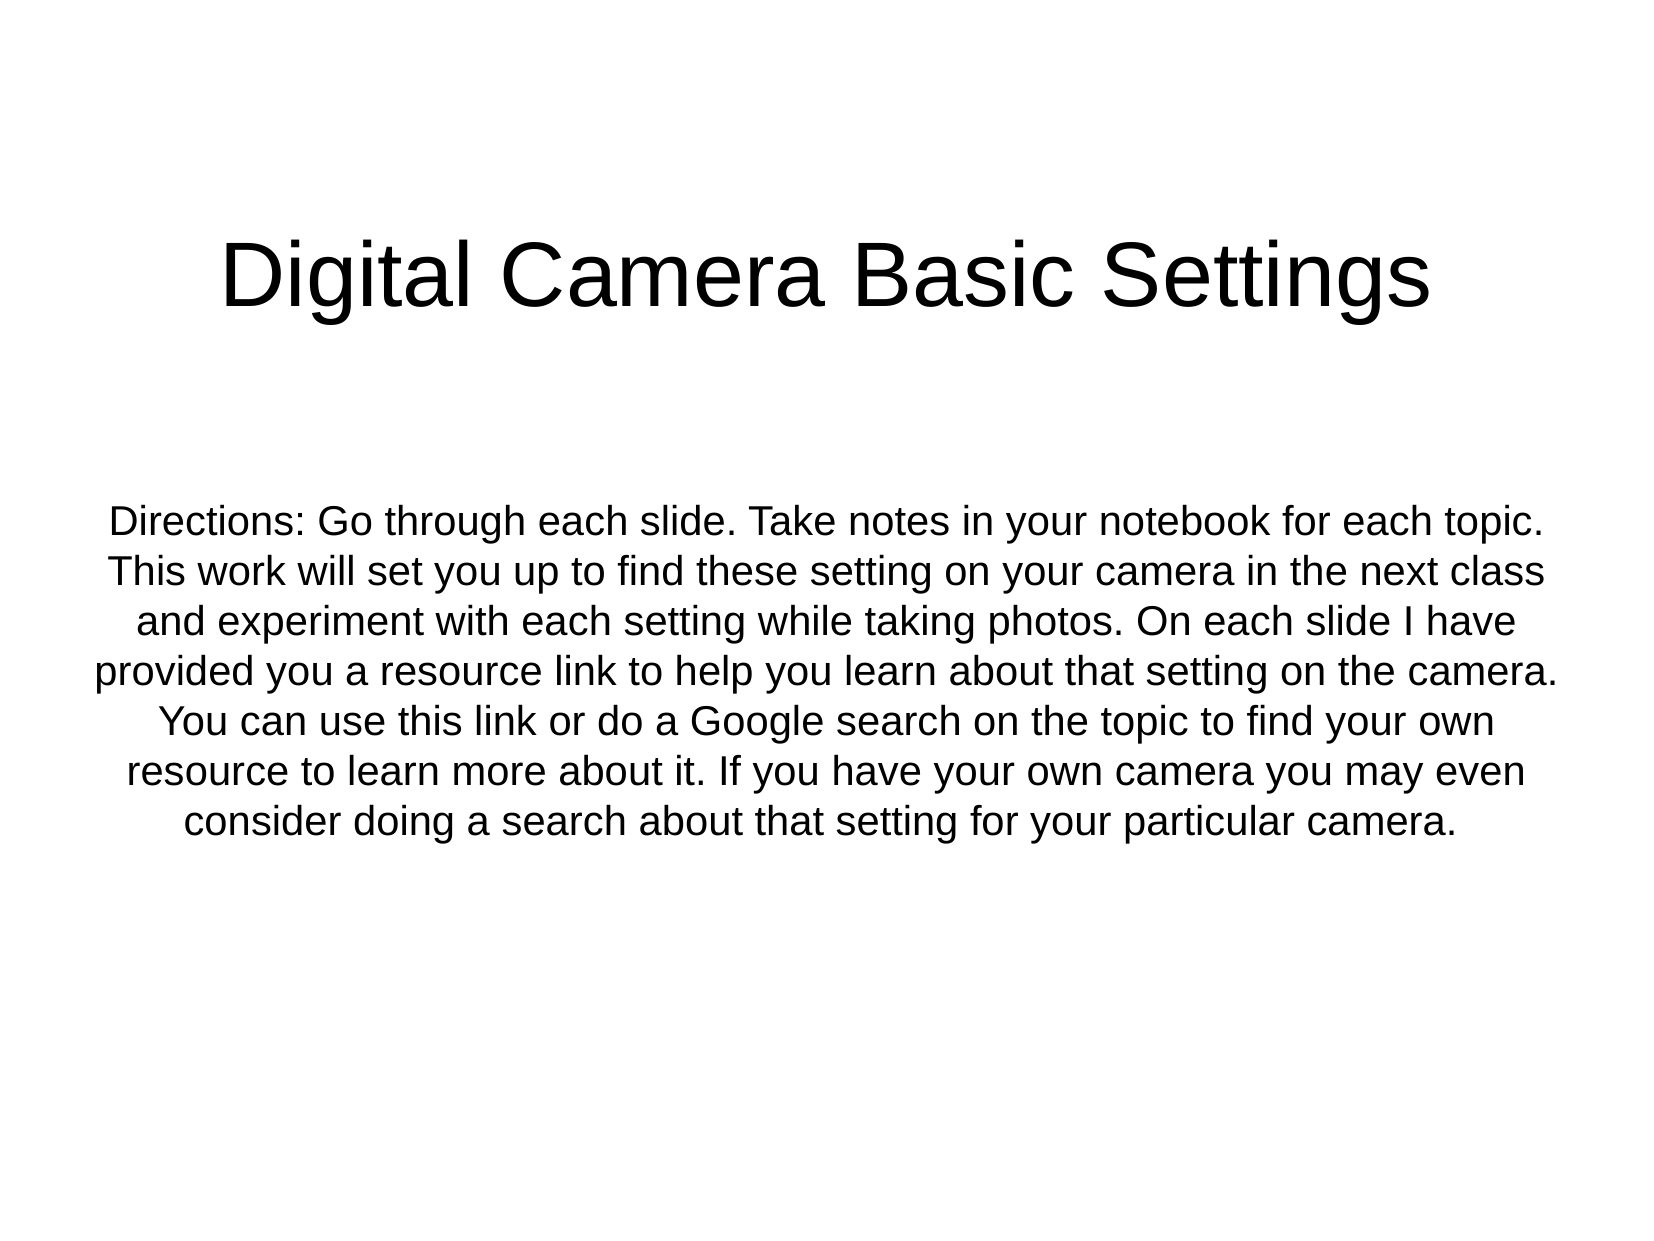

# Digital Camera Basic Settings
Directions: Go through each slide. Take notes in your notebook for each topic. This work will set you up to find these setting on your camera in the next class and experiment with each setting while taking photos. On each slide I have provided you a resource link to help you learn about that setting on the camera. You can use this link or do a Google search on the topic to find your own resource to learn more about it. If you have your own camera you may even consider doing a search about that setting for your particular camera.